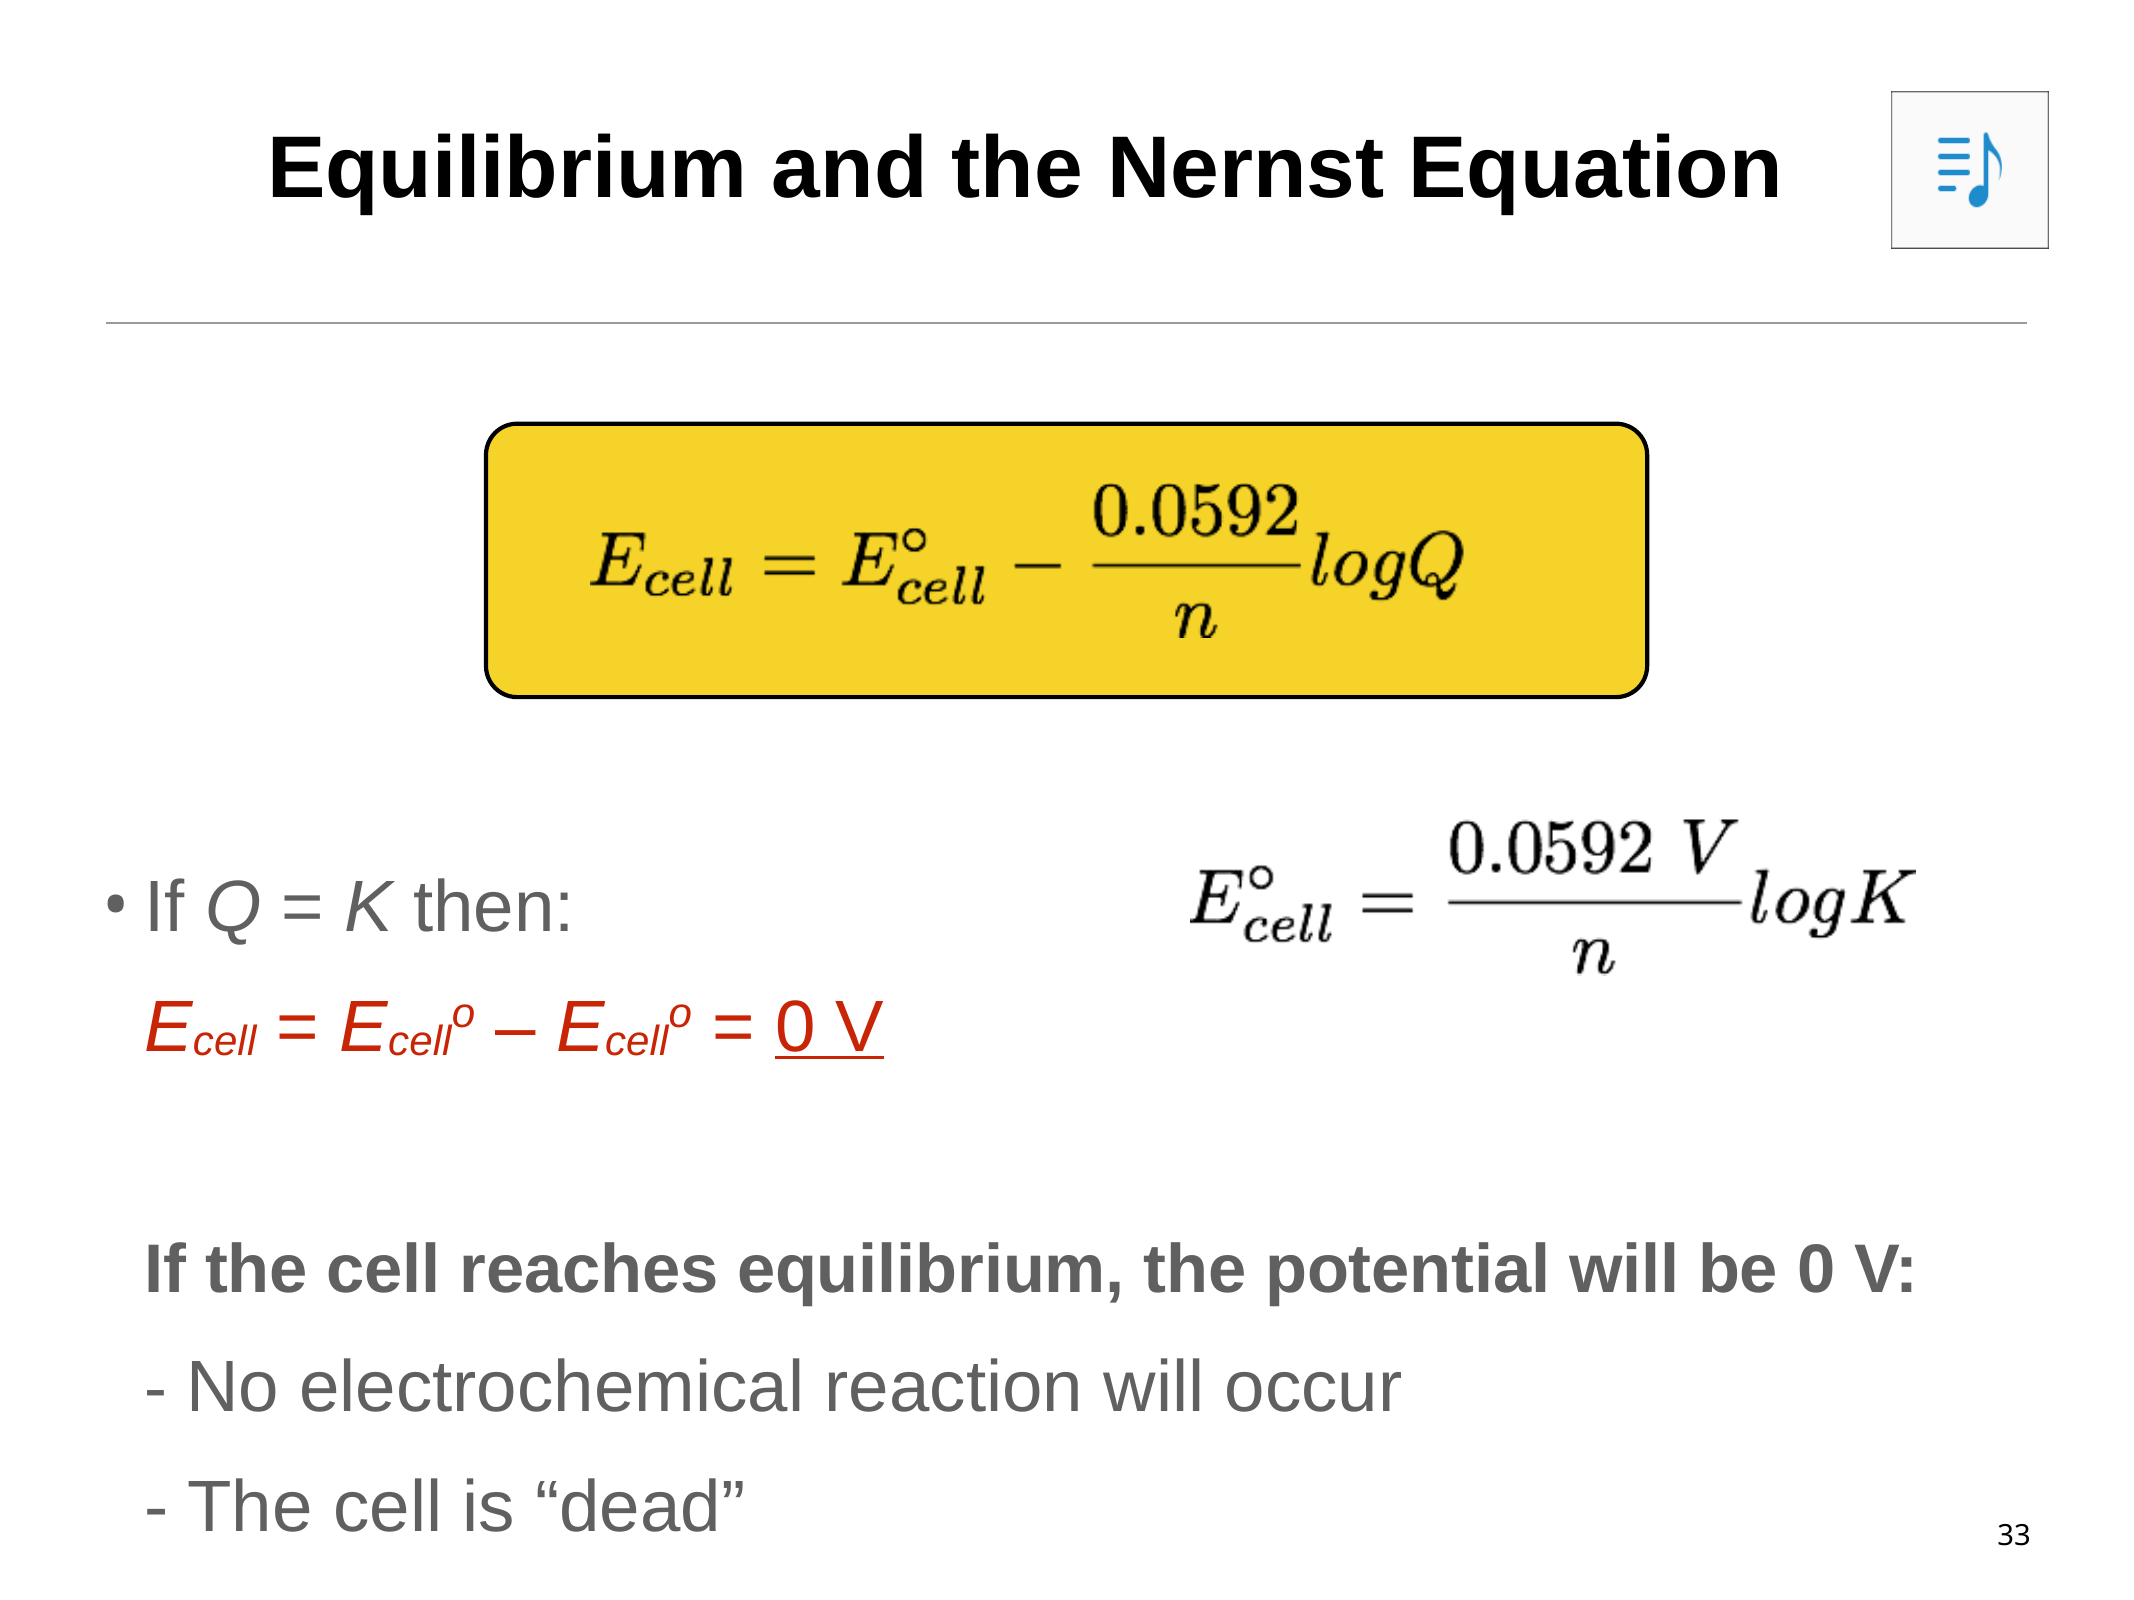

# Equilibrium and the Nernst Equation
If Q = K then:
Ecell = Ecello – Ecello = 0 V
If the cell reaches equilibrium, the potential will be 0 V:
- No electrochemical reaction will occur
- The cell is “dead”
33